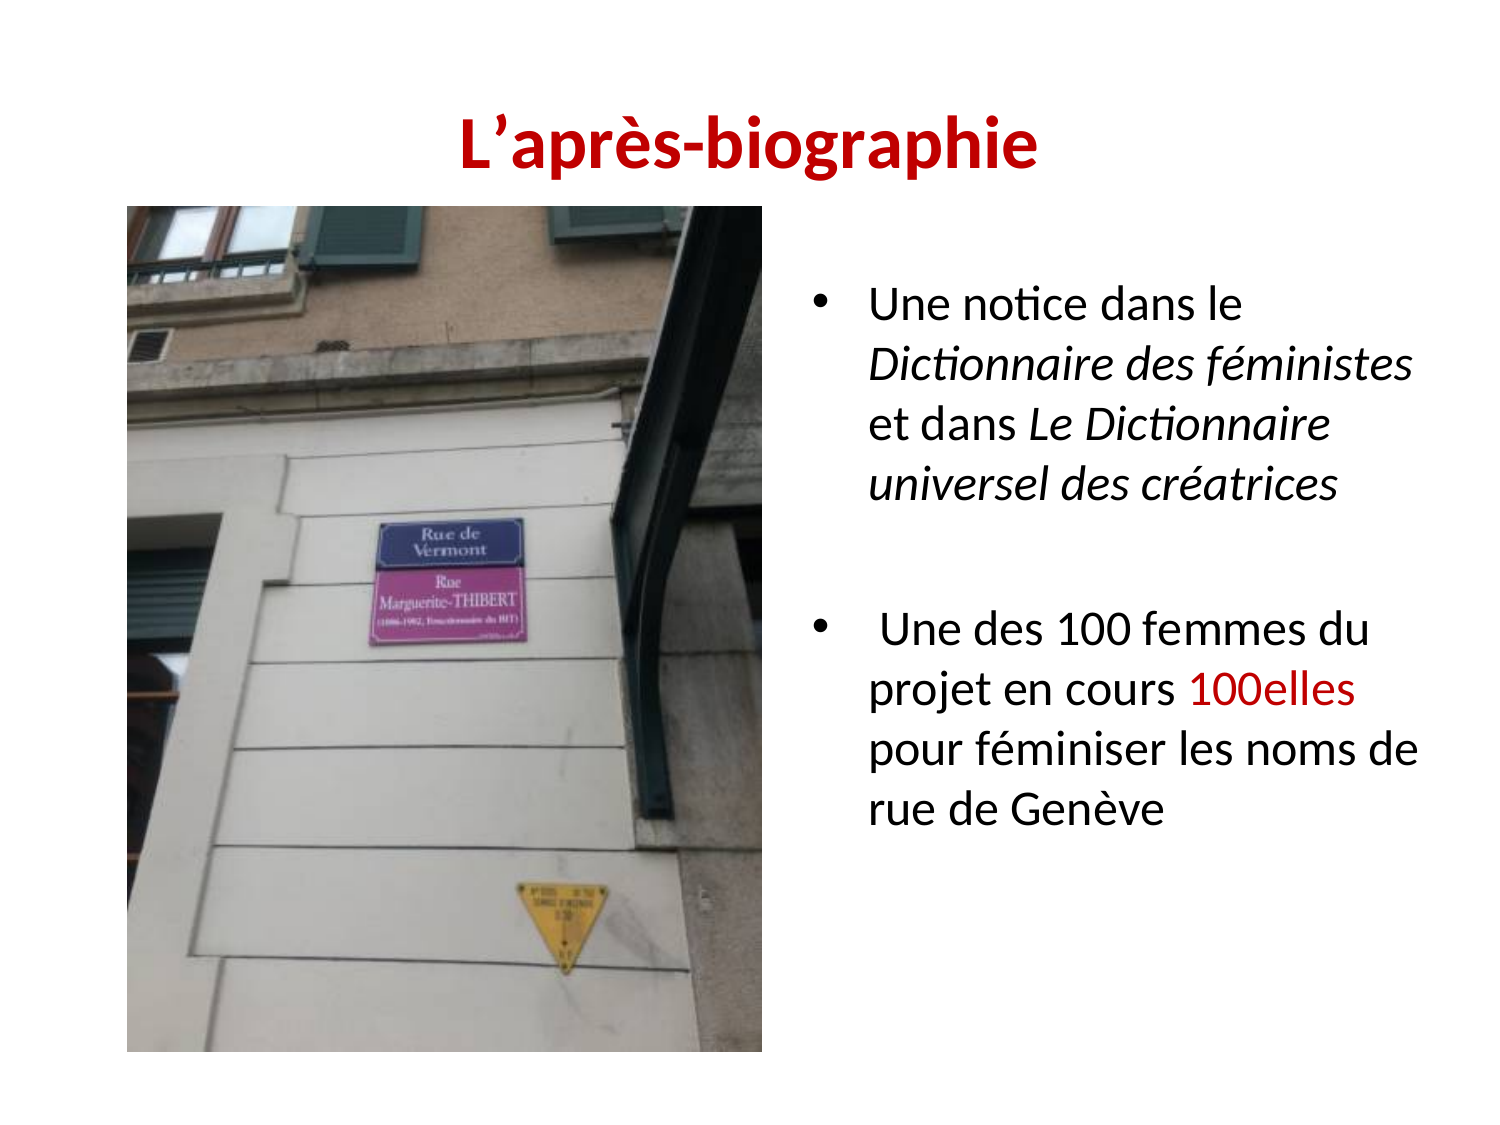

# L’après-biographie
Une notice dans le Dictionnaire des féministes et dans Le Dictionnaire universel des créatrices
 Une des 100 femmes du projet en cours 100elles pour féminiser les noms de rue de Genève